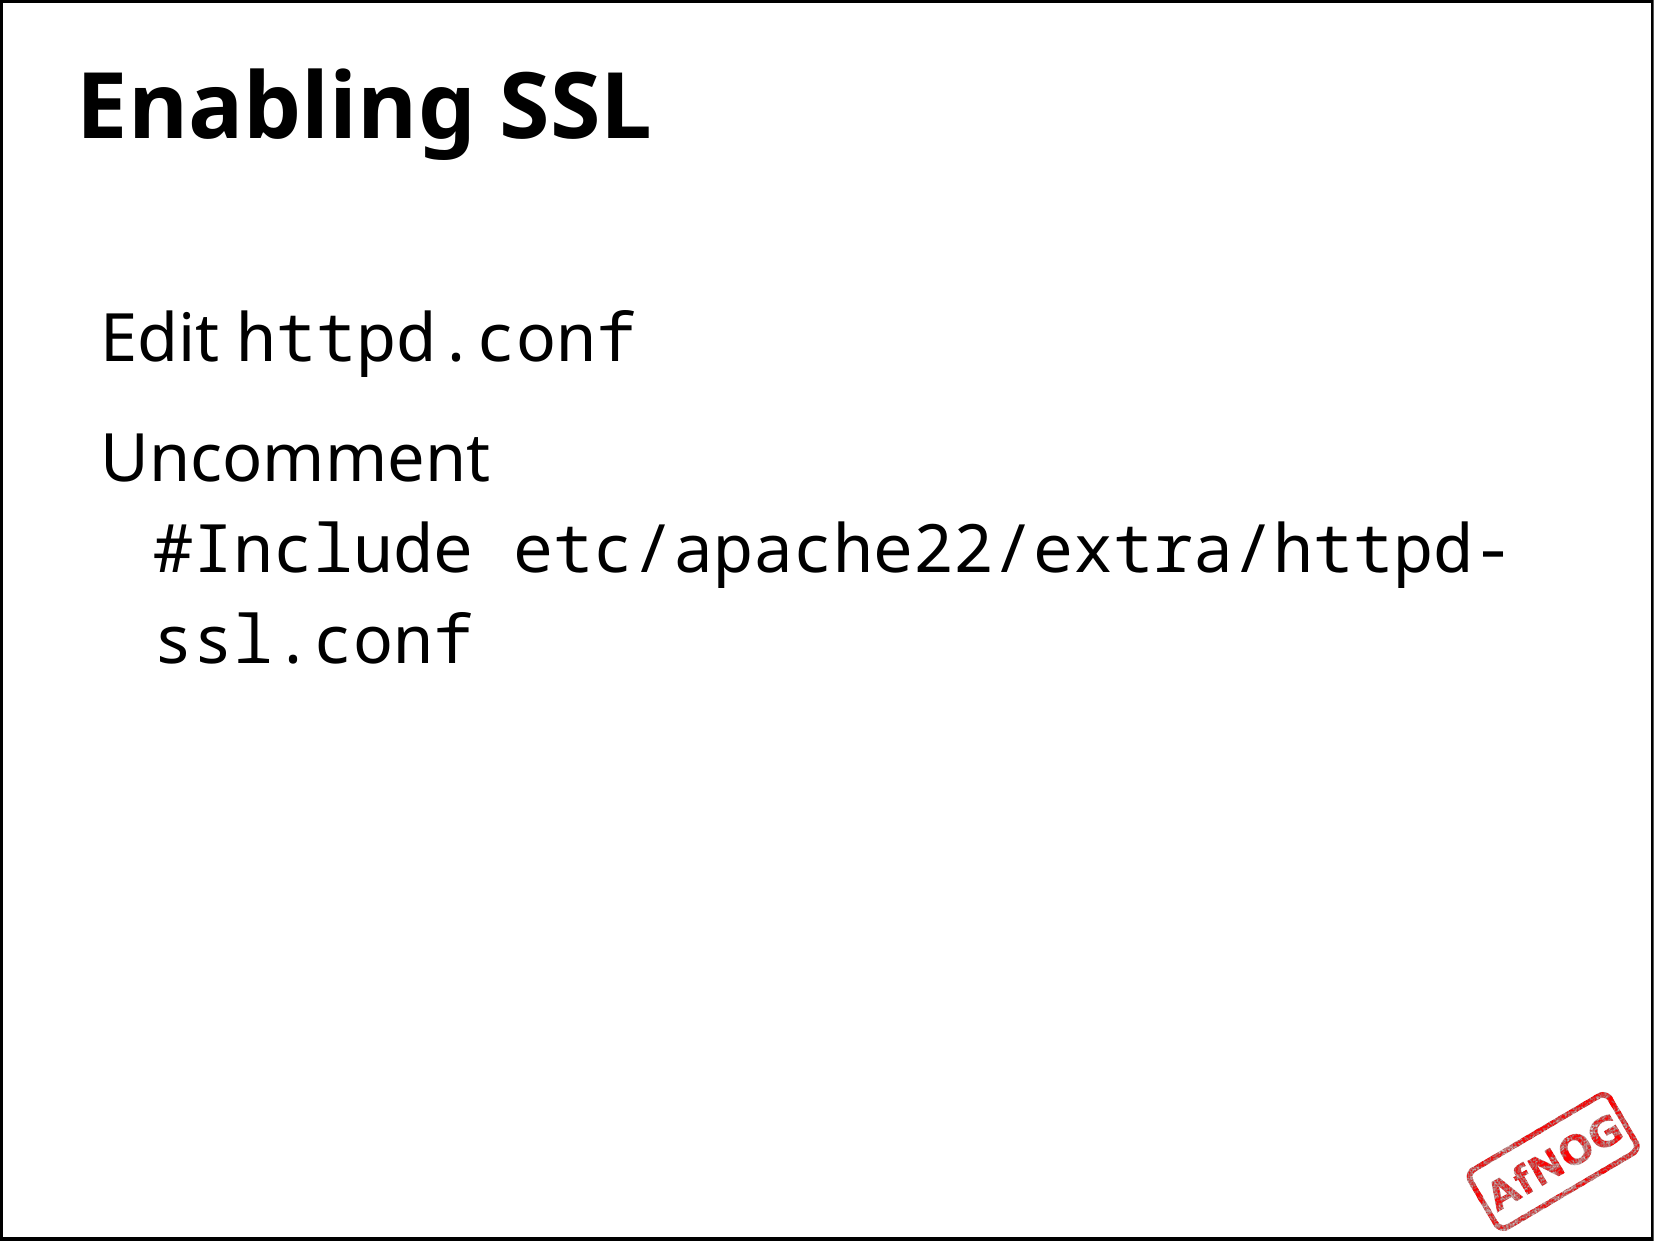

# Enabling SSL
Edit httpd.conf
Uncomment
#Include etc/apache22/extra/httpd-ssl.conf